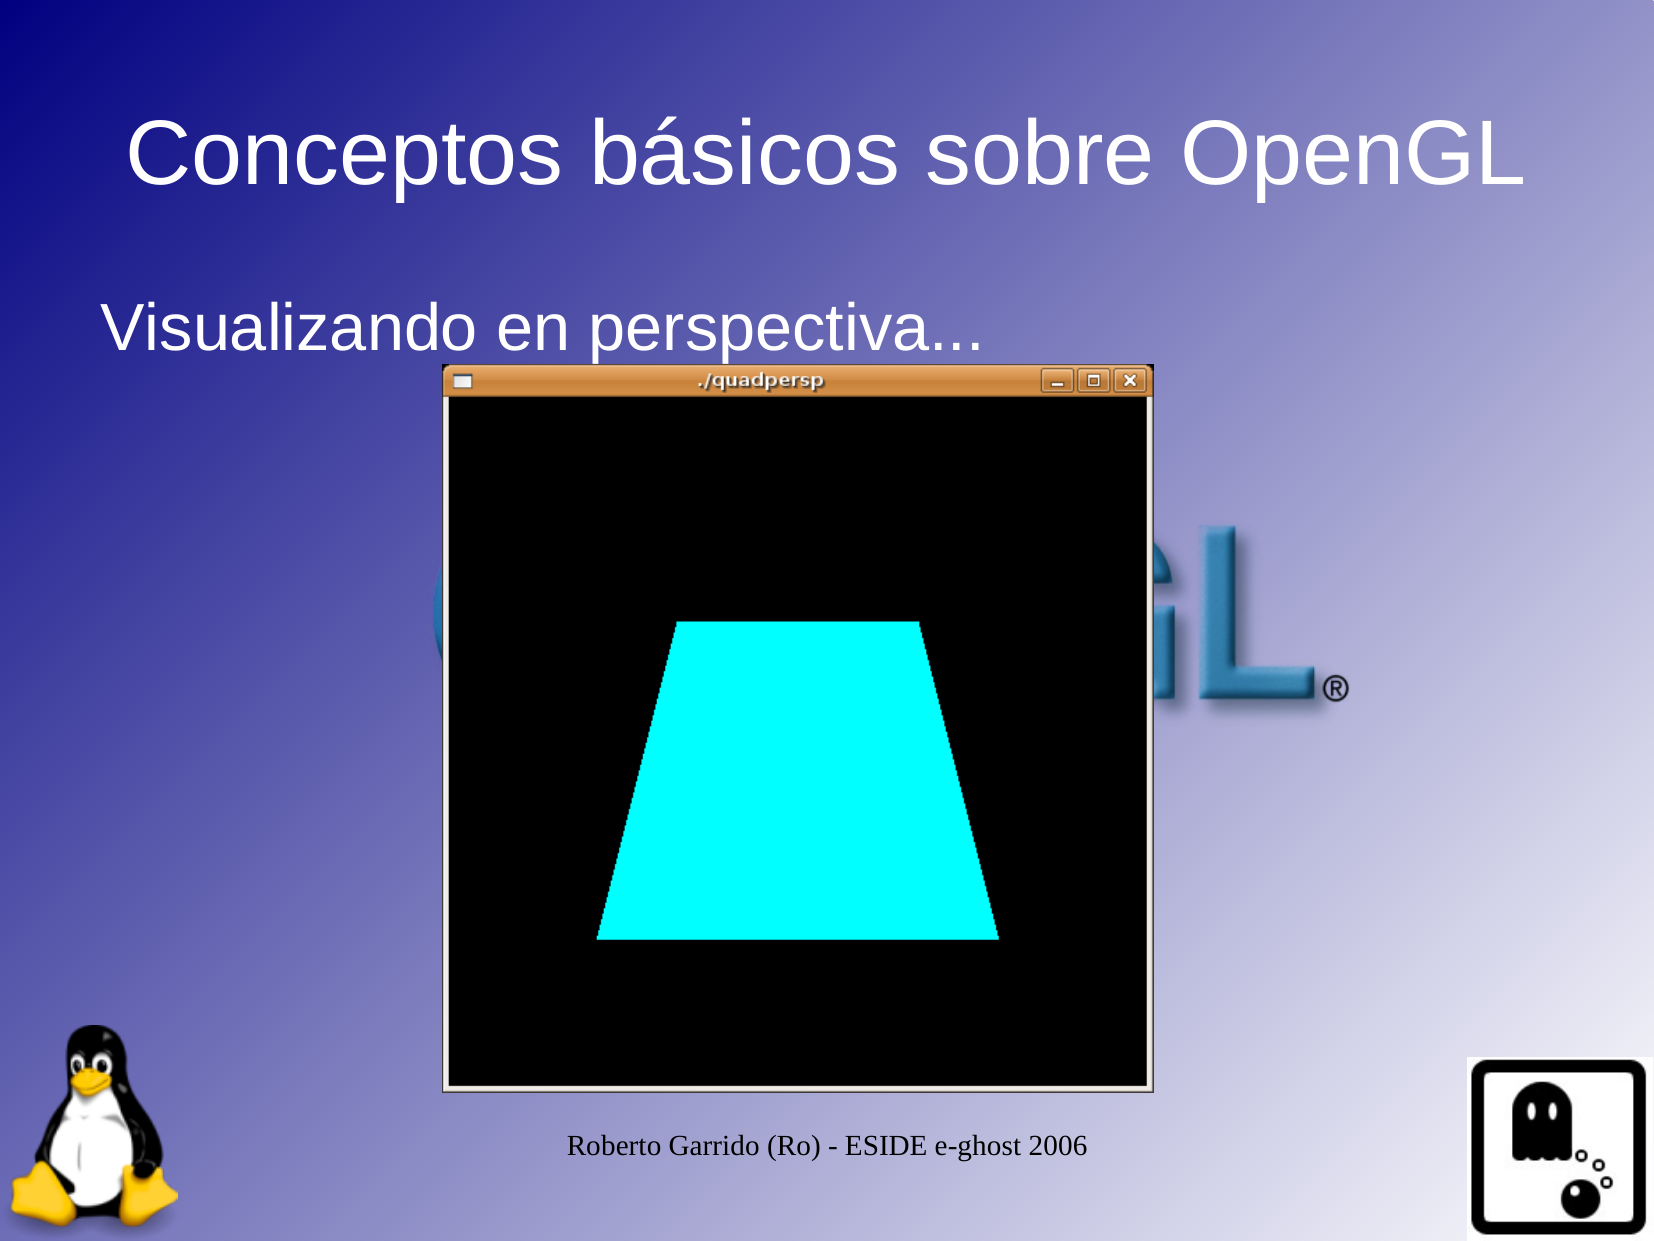

# Conceptos básicos sobre OpenGL
Visualizando en perspectiva...
Roberto Garrido (Ro) - ESIDE e-ghost 2006